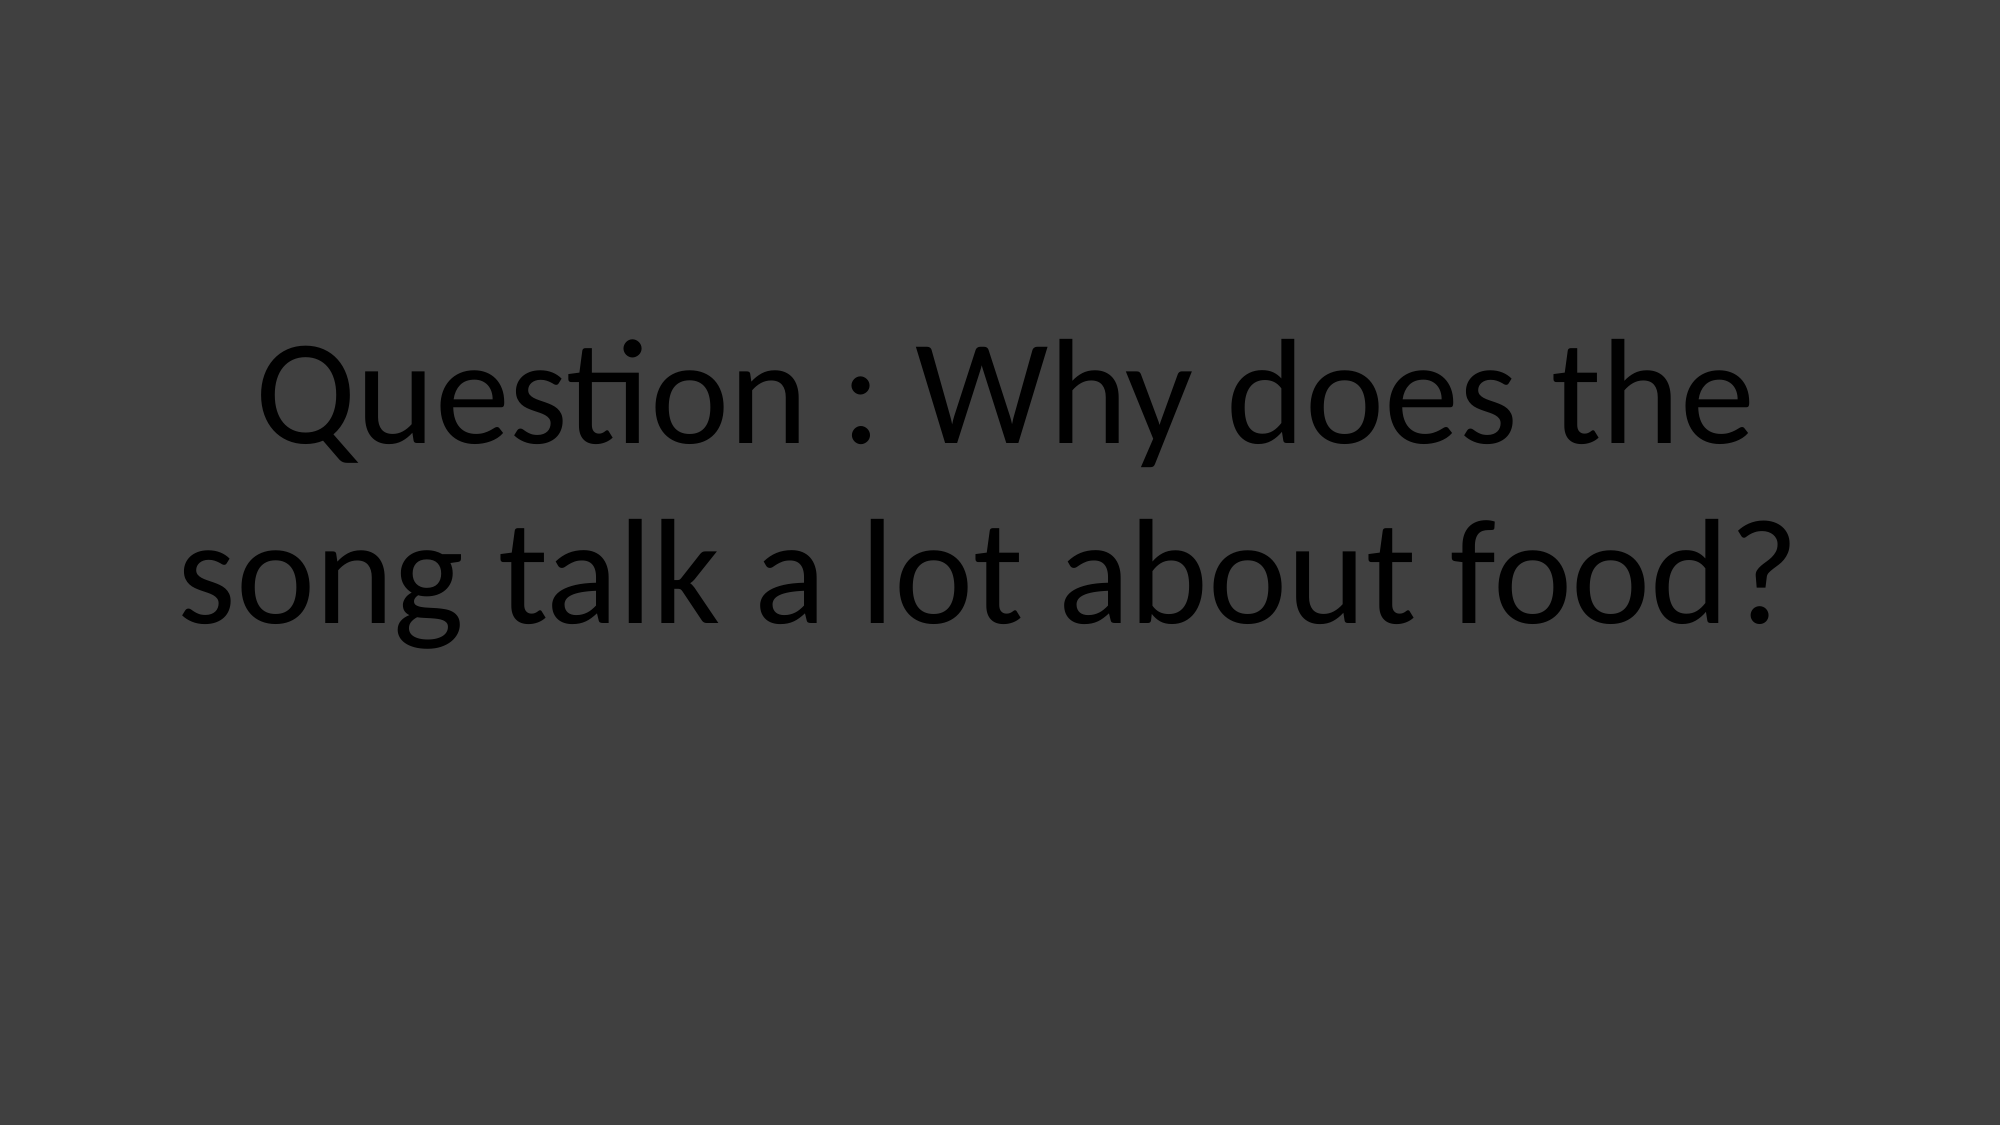

Question : Why does the song talk a lot about food?